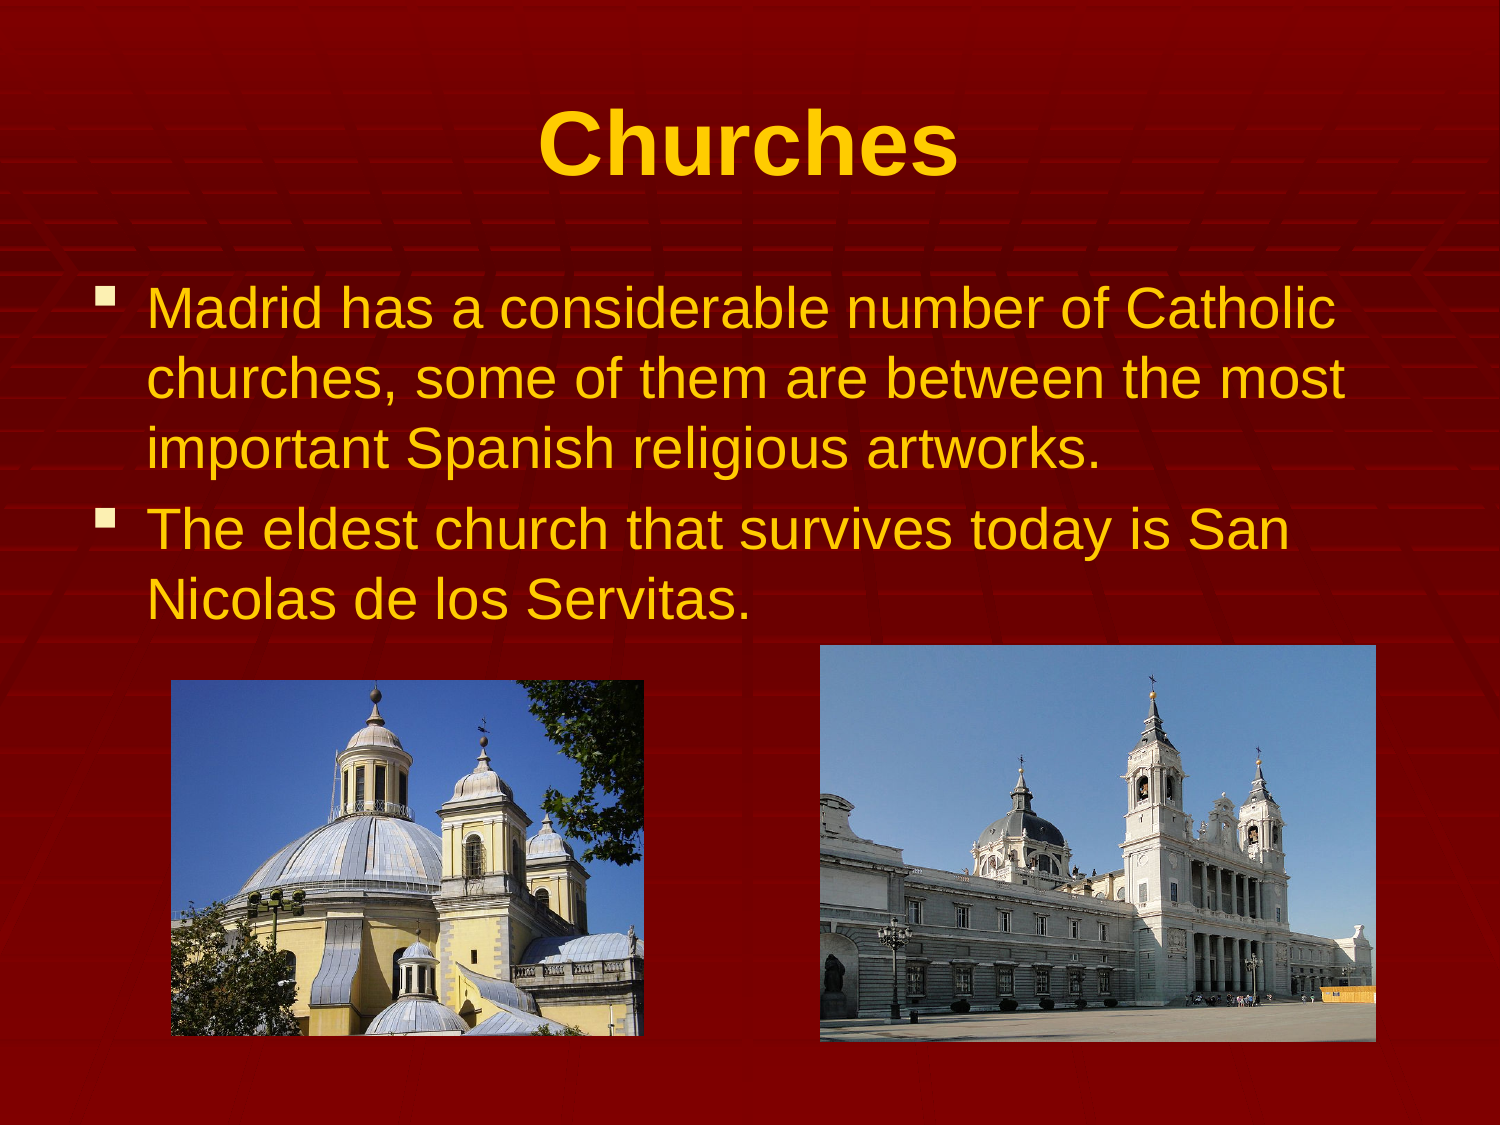

# Churches
Madrid has a considerable number of Catholic churches, some of them are between the most important Spanish religious artworks.
The eldest church that survives today is San Nicolas de los Servitas.